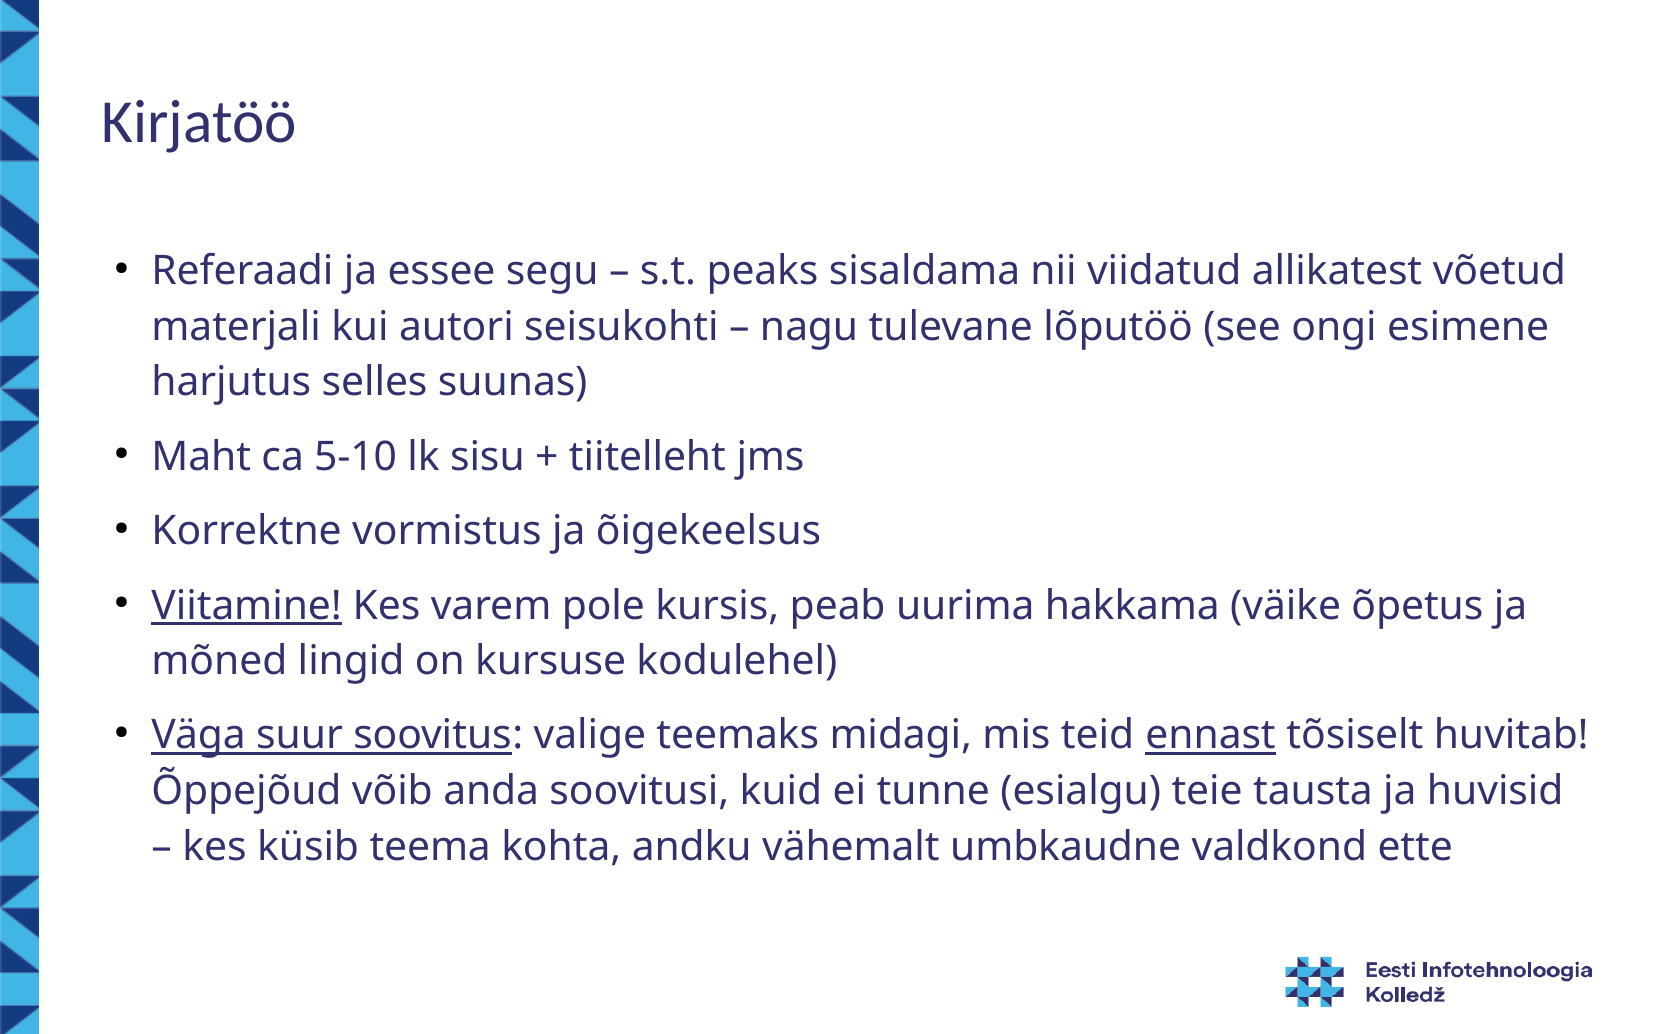

# Kirjatöö
Referaadi ja essee segu – s.t. peaks sisaldama nii viidatud allikatest võetud materjali kui autori seisukohti – nagu tulevane lõputöö (see ongi esimene harjutus selles suunas)
Maht ca 5-10 lk sisu + tiitelleht jms
Korrektne vormistus ja õigekeelsus
Viitamine! Kes varem pole kursis, peab uurima hakkama (väike õpetus ja mõned lingid on kursuse kodulehel)
Väga suur soovitus: valige teemaks midagi, mis teid ennast tõsiselt huvitab! Õppejõud võib anda soovitusi, kuid ei tunne (esialgu) teie tausta ja huvisid – kes küsib teema kohta, andku vähemalt umbkaudne valdkond ette